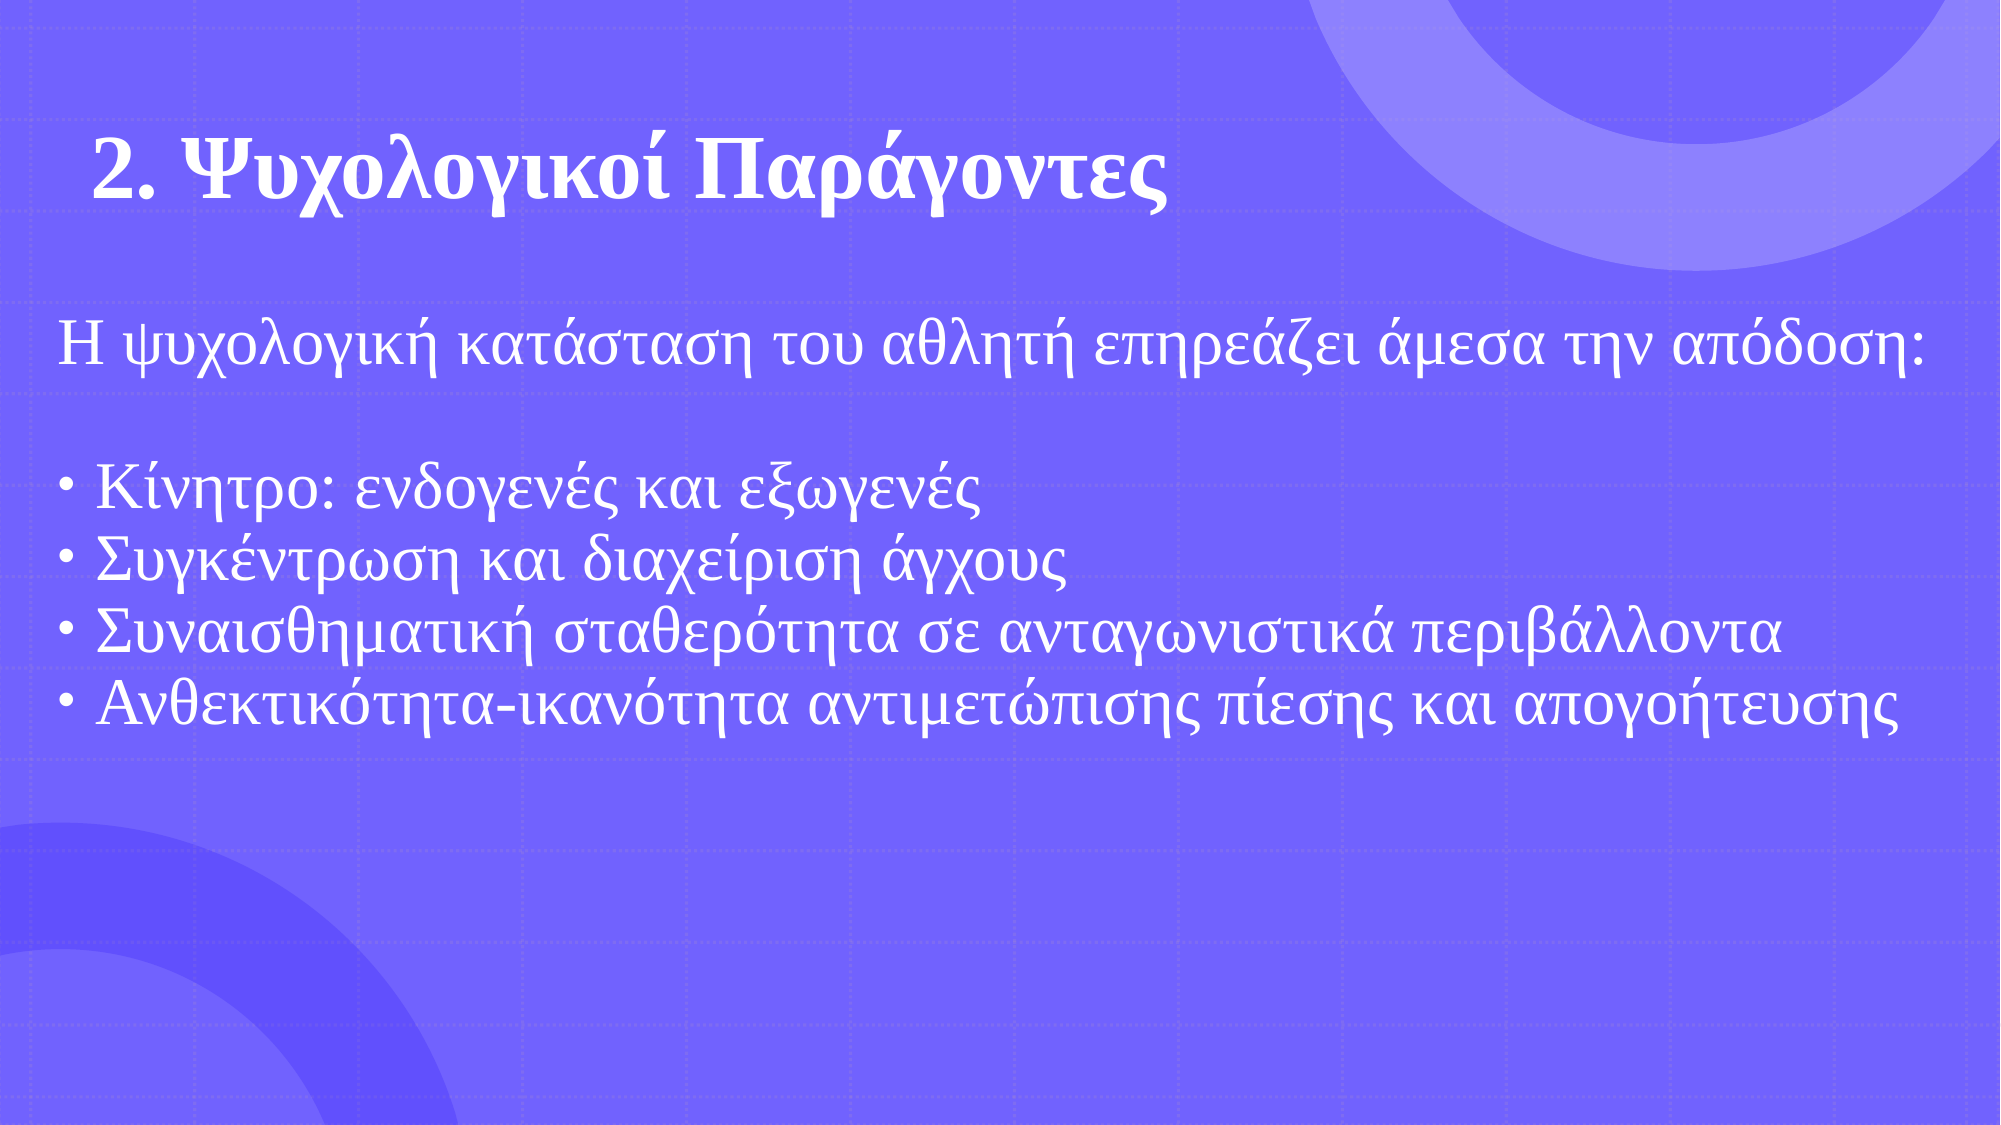

# 2. Ψυχολογικοί Παράγοντες
Η ψυχολογική κατάσταση του αθλητή επηρεάζει άμεσα την απόδοση:
Κίνητρο: ενδογενές και εξωγενές
Συγκέντρωση και διαχείριση άγχους
Συναισθηματική σταθερότητα σε ανταγωνιστικά περιβάλλοντα
Ανθεκτικότητα-ικανότητα αντιμετώπισης πίεσης και απογοήτευσης